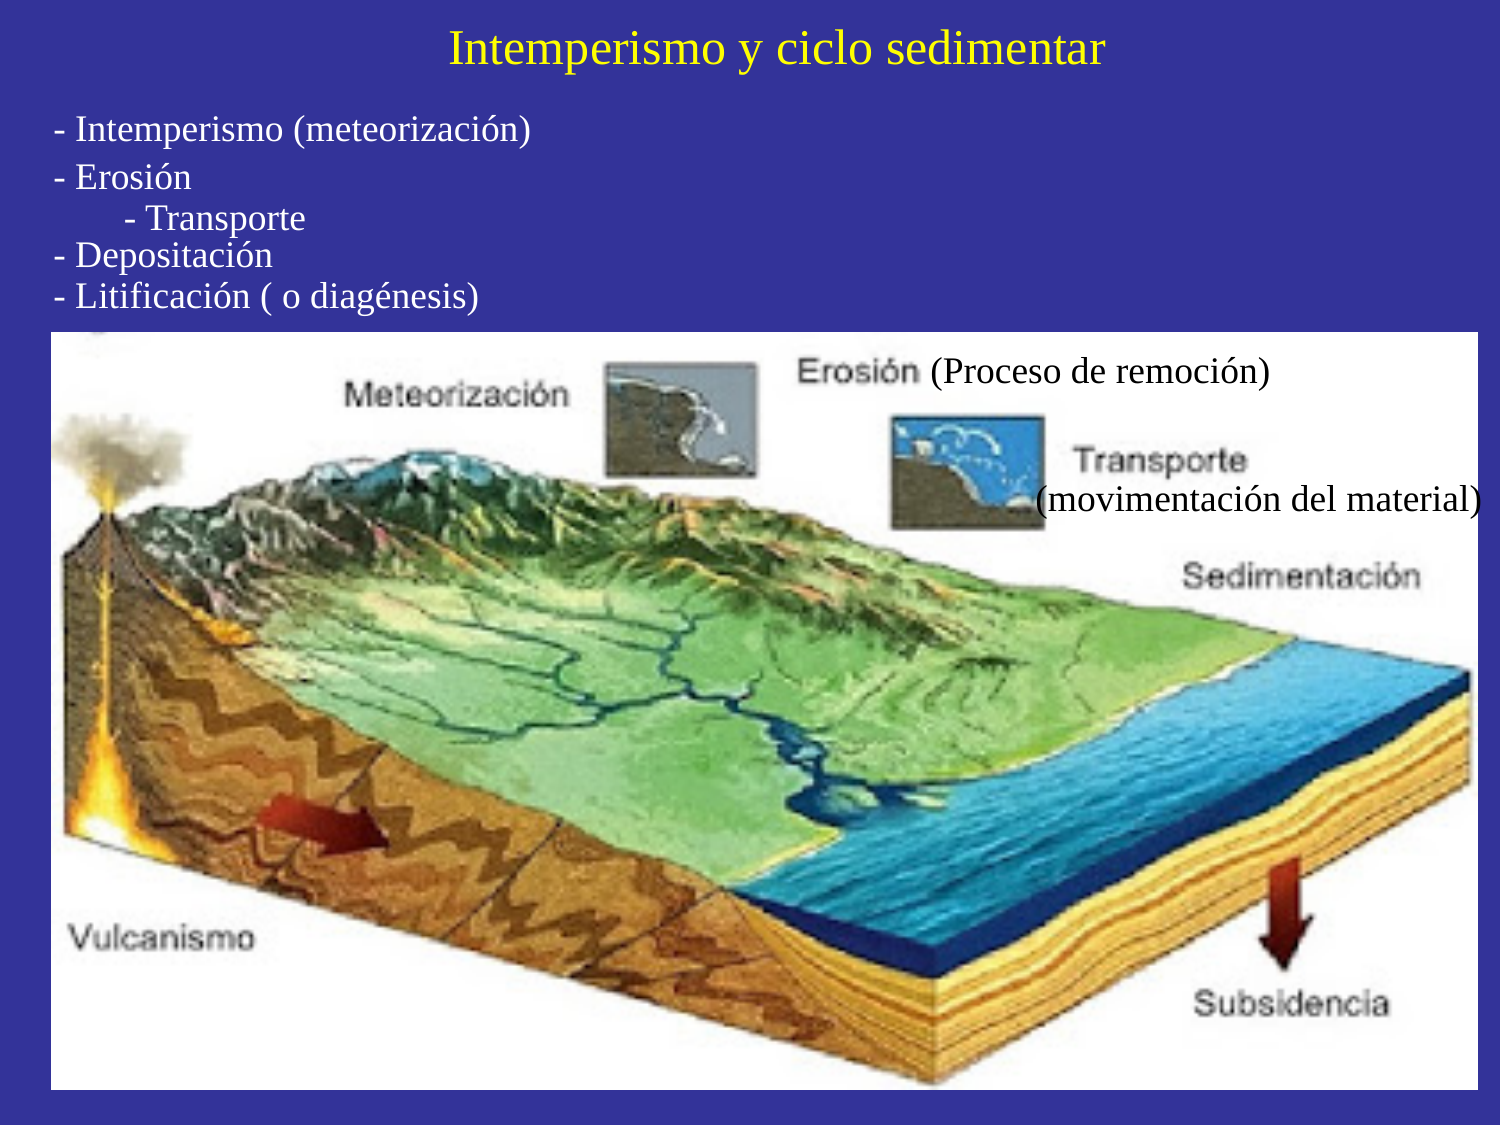

Intemperismo y ciclo sedimentar
- Intemperismo (meteorización)
- Erosión
		 - Transporte
- Depositación
- Litificación ( o diagénesis)
(Proceso de remoción)
(movimentación del material)